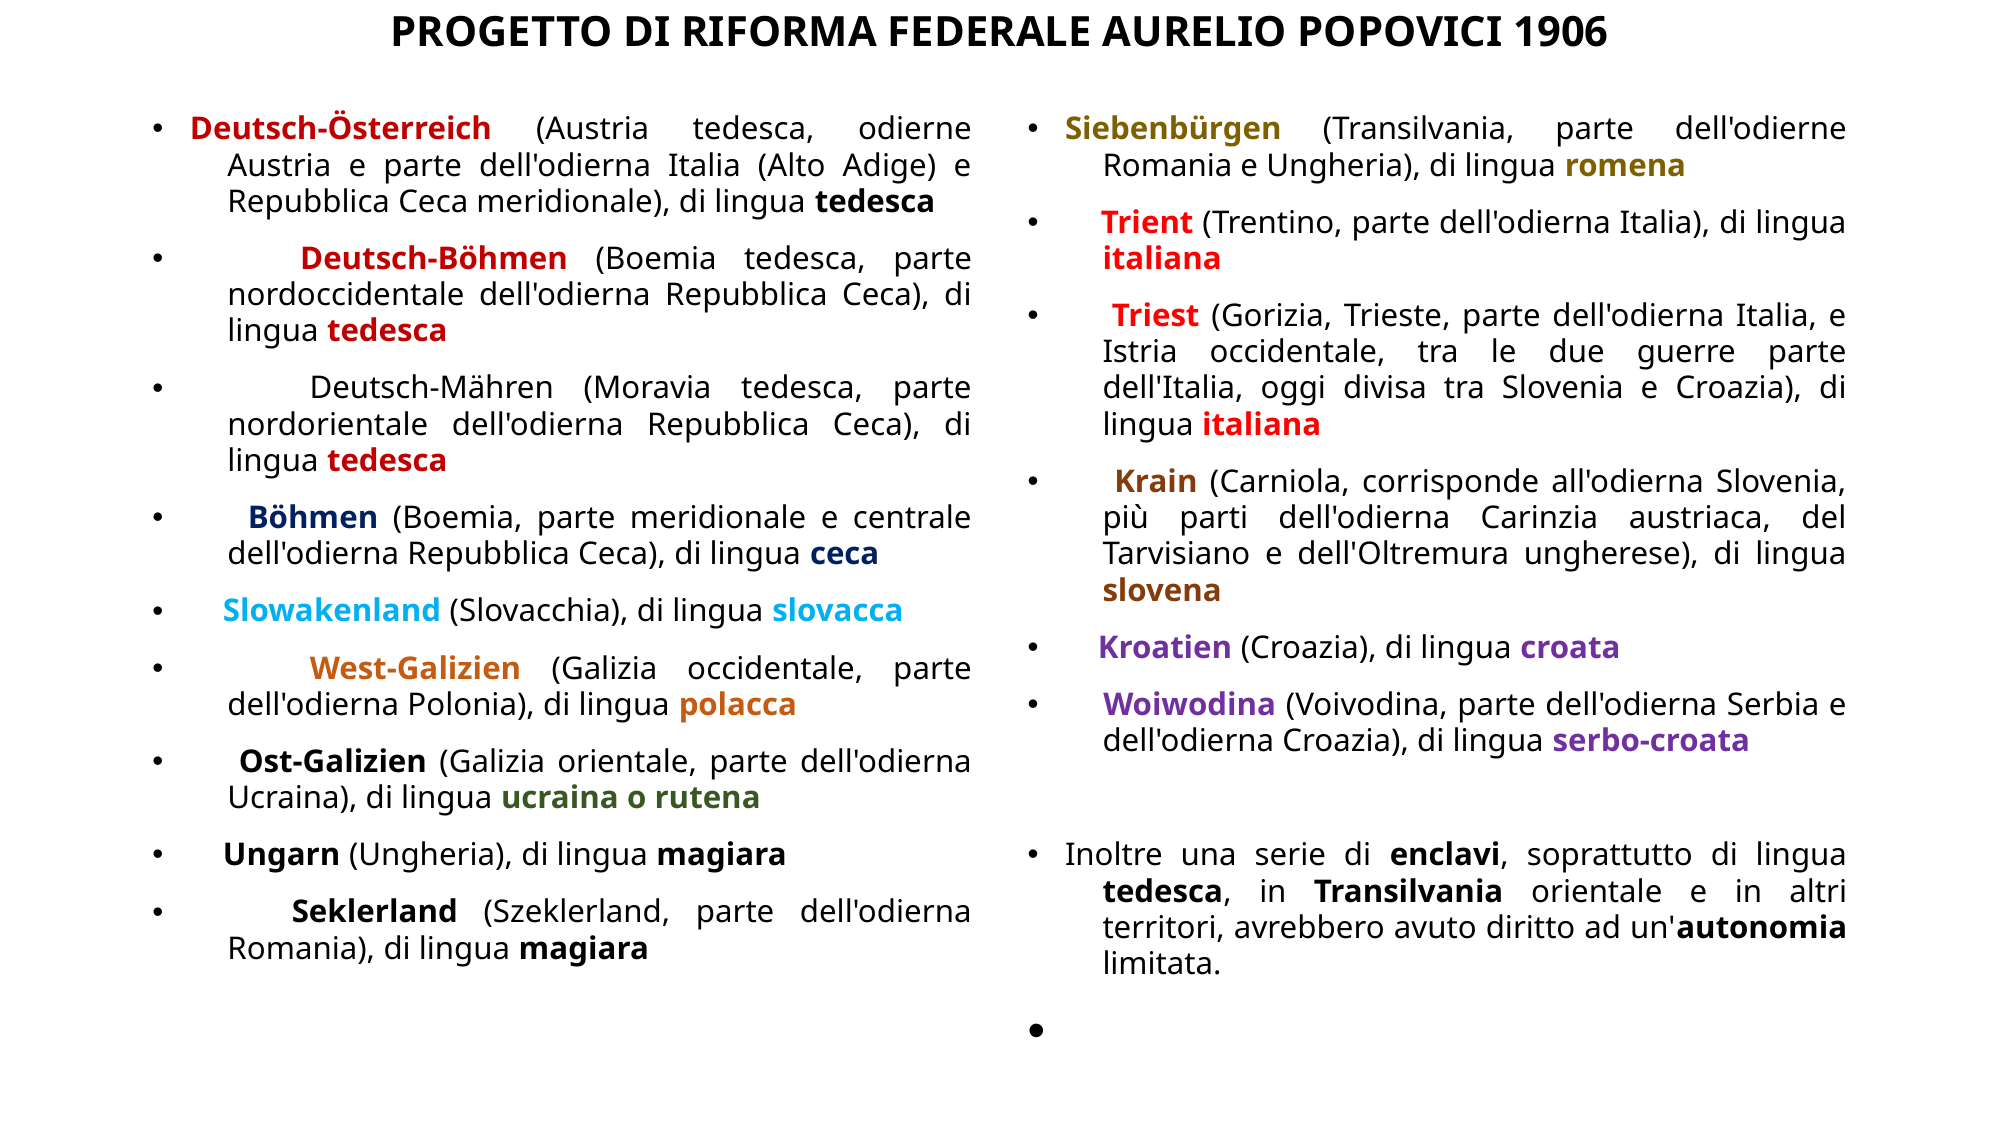

# PROGETTO DI RIFORMA FEDERALE AURELIO POPOVICI 1906
Deutsch-Österreich (Austria tedesca, odierne Austria e parte dell'odierna Italia (Alto Adige) e Repubblica Ceca meridionale), di lingua tedesca
 Deutsch-Böhmen (Boemia tedesca, parte nordoccidentale dell'odierna Repubblica Ceca), di lingua tedesca
 Deutsch-Mähren (Moravia tedesca, parte nordorientale dell'odierna Repubblica Ceca), di lingua tedesca
 Böhmen (Boemia, parte meridionale e centrale dell'odierna Repubblica Ceca), di lingua ceca
 Slowakenland (Slovacchia), di lingua slovacca
 West-Galizien (Galizia occidentale, parte dell'odierna Polonia), di lingua polacca
 Ost-Galizien (Galizia orientale, parte dell'odierna Ucraina), di lingua ucraina o rutena
 Ungarn (Ungheria), di lingua magiara
 Seklerland (Szeklerland, parte dell'odierna Romania), di lingua magiara
Siebenbürgen (Transilvania, parte dell'odierne Romania e Ungheria), di lingua romena
 Trient (Trentino, parte dell'odierna Italia), di lingua italiana
 Triest (Gorizia, Trieste, parte dell'odierna Italia, e Istria occidentale, tra le due guerre parte dell'Italia, oggi divisa tra Slovenia e Croazia), di lingua italiana
 Krain (Carniola, corrisponde all'odierna Slovenia, più parti dell'odierna Carinzia austriaca, del Tarvisiano e dell'Oltremura ungherese), di lingua slovena
 Kroatien (Croazia), di lingua croata
 Woiwodina (Voivodina, parte dell'odierna Serbia e dell'odierna Croazia), di lingua serbo-croata
Inoltre una serie di enclavi, soprattutto di lingua tedesca, in Transilvania orientale e in altri territori, avrebbero avuto diritto ad un'autonomia limitata.